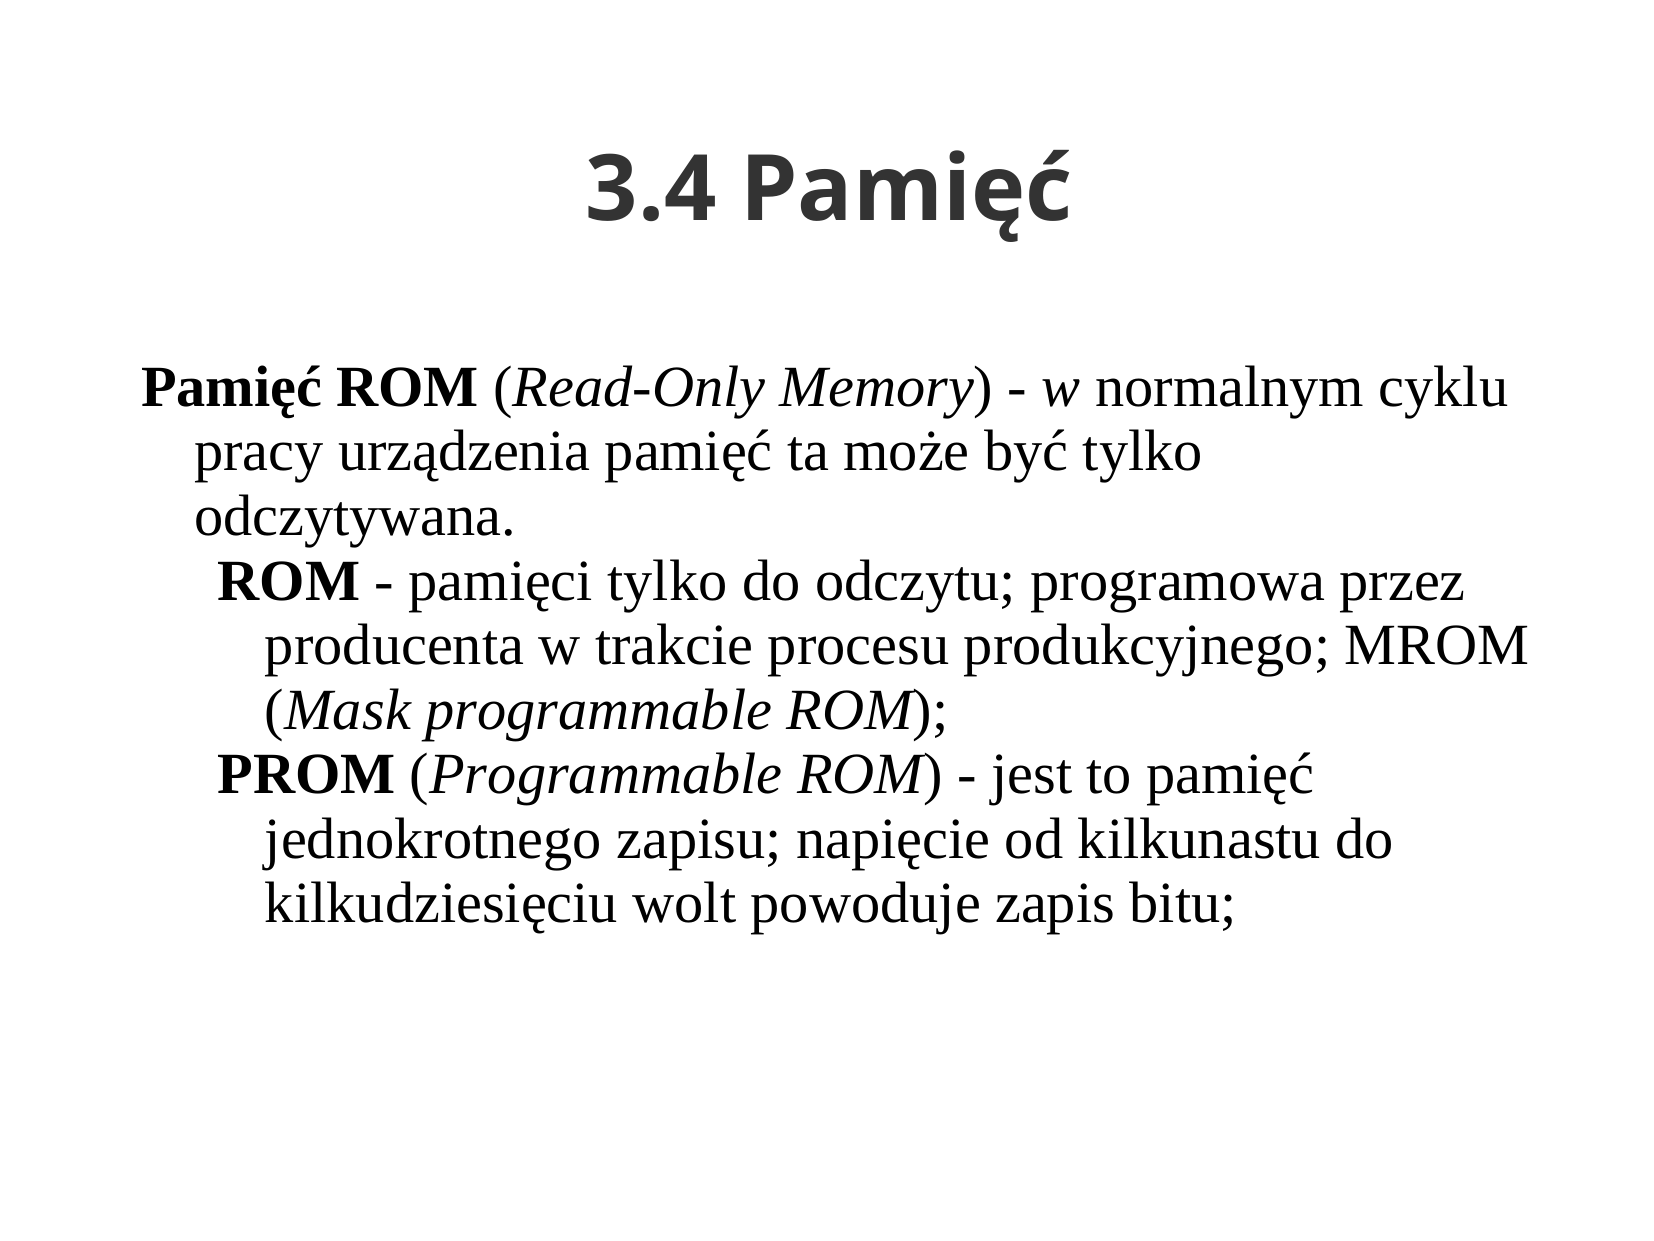

# 3.4 Pamięć
Pamięć ROM (Read-Only Memory) - w normalnym cyklu pracy urządzenia pamięć ta może być tylko odczytywana.
ROM - pamięci tylko do odczytu; programowa przez producenta w trakcie procesu produkcyjnego; MROM (Mask programmable ROM);
PROM (Programmable ROM) - jest to pamięć jednokrotnego zapisu; napięcie od kilkunastu do kilkudziesięciu wolt powoduje zapis bitu;